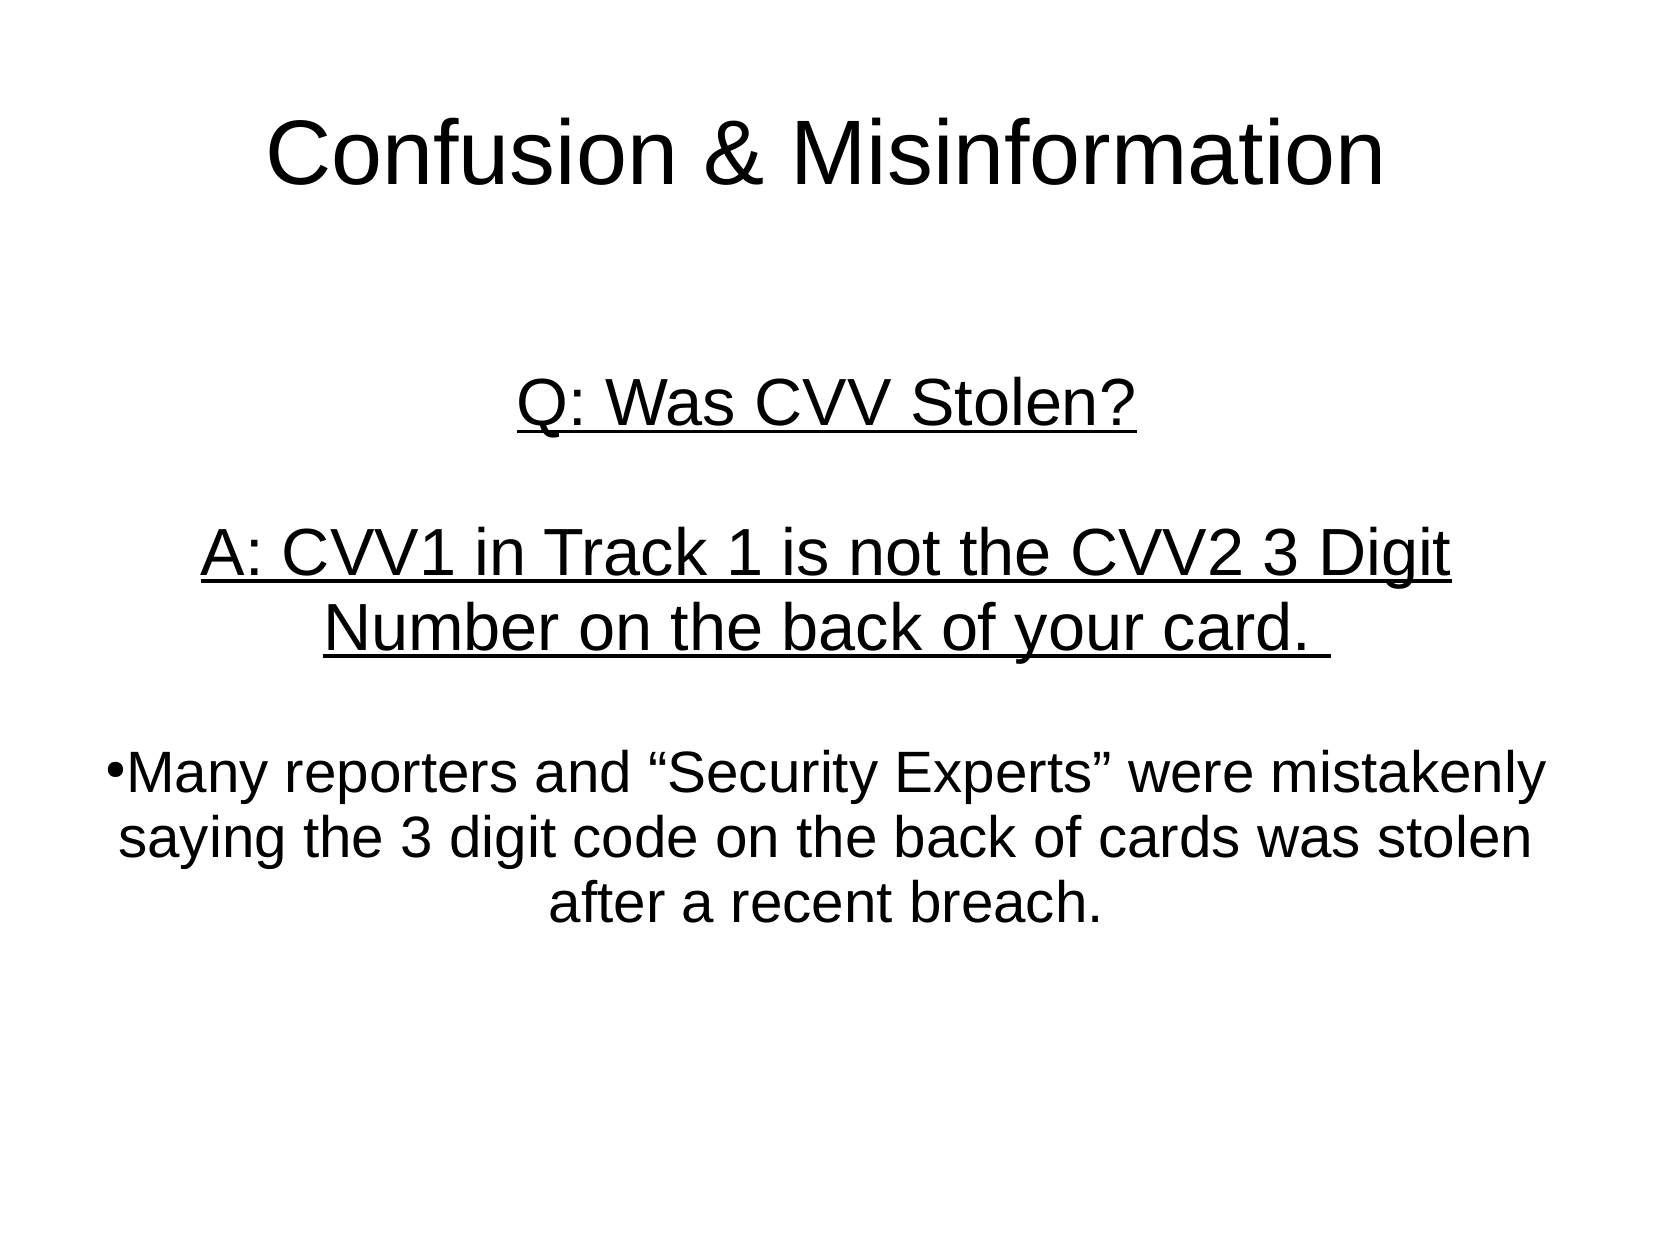

# Confusion & Misinformation
Q: Was CVV Stolen?
A: CVV1 in Track 1 is not the CVV2 3 Digit Number on the back of your card.
Many reporters and “Security Experts” were mistakenly saying the 3 digit code on the back of cards was stolen after a recent breach.